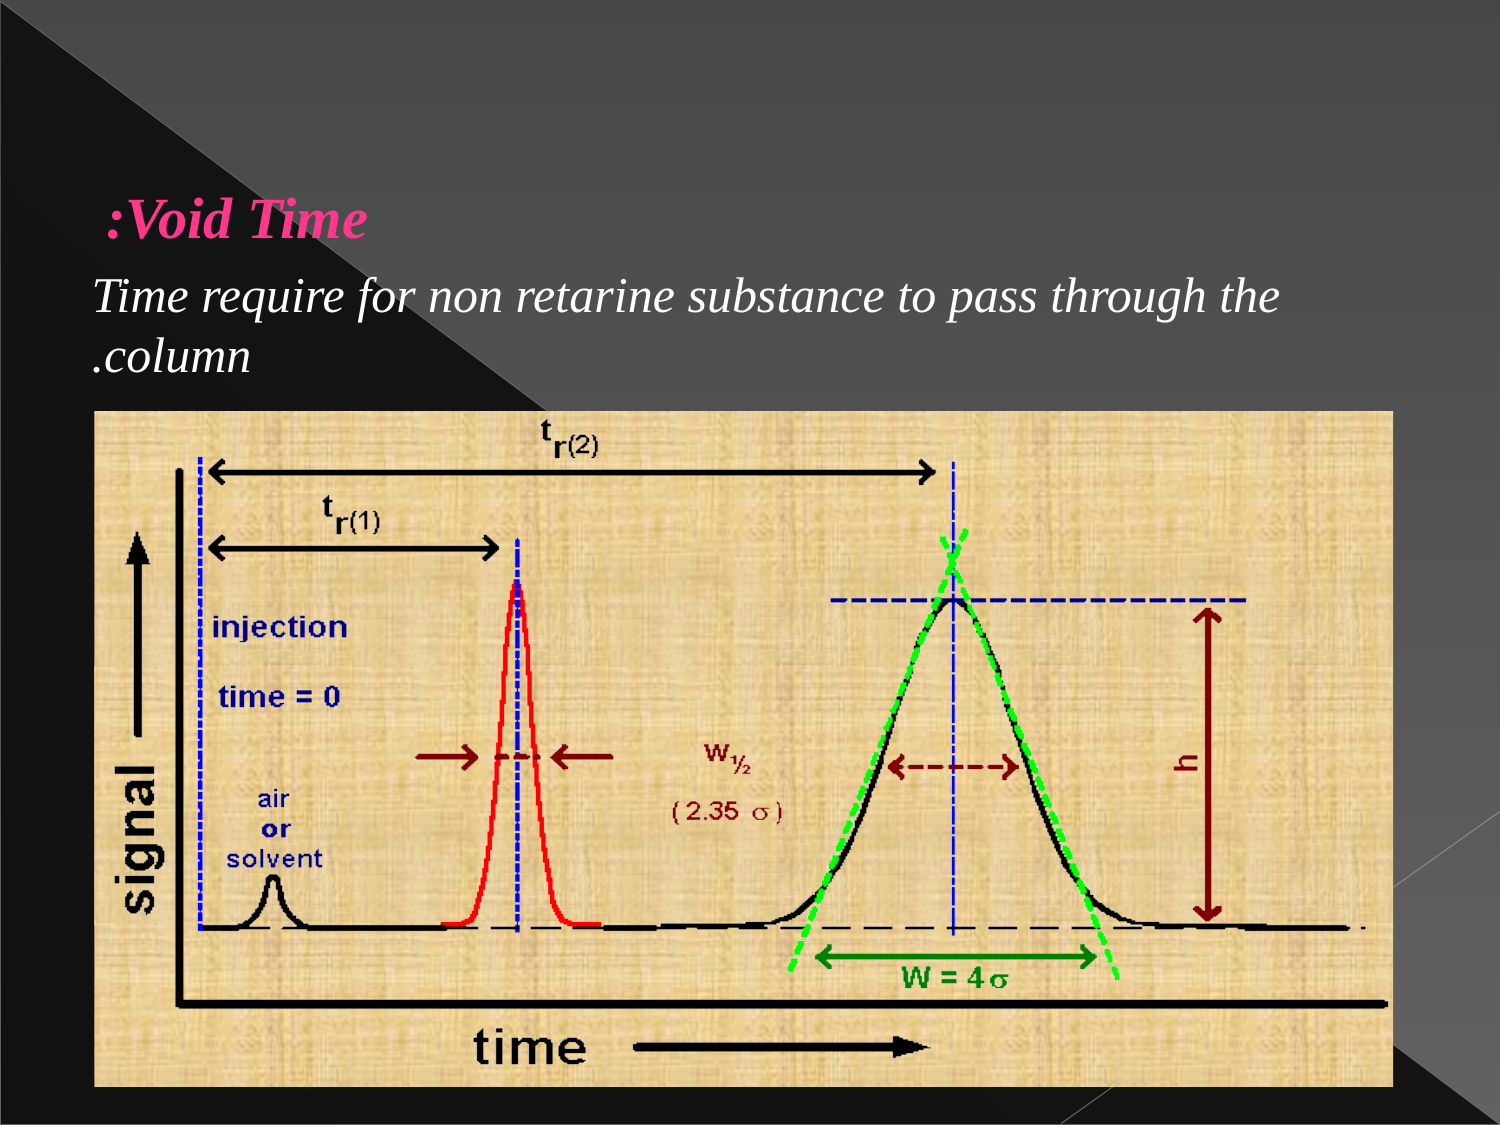

# Void Time:
Time require for non retarine substance to pass through the column.